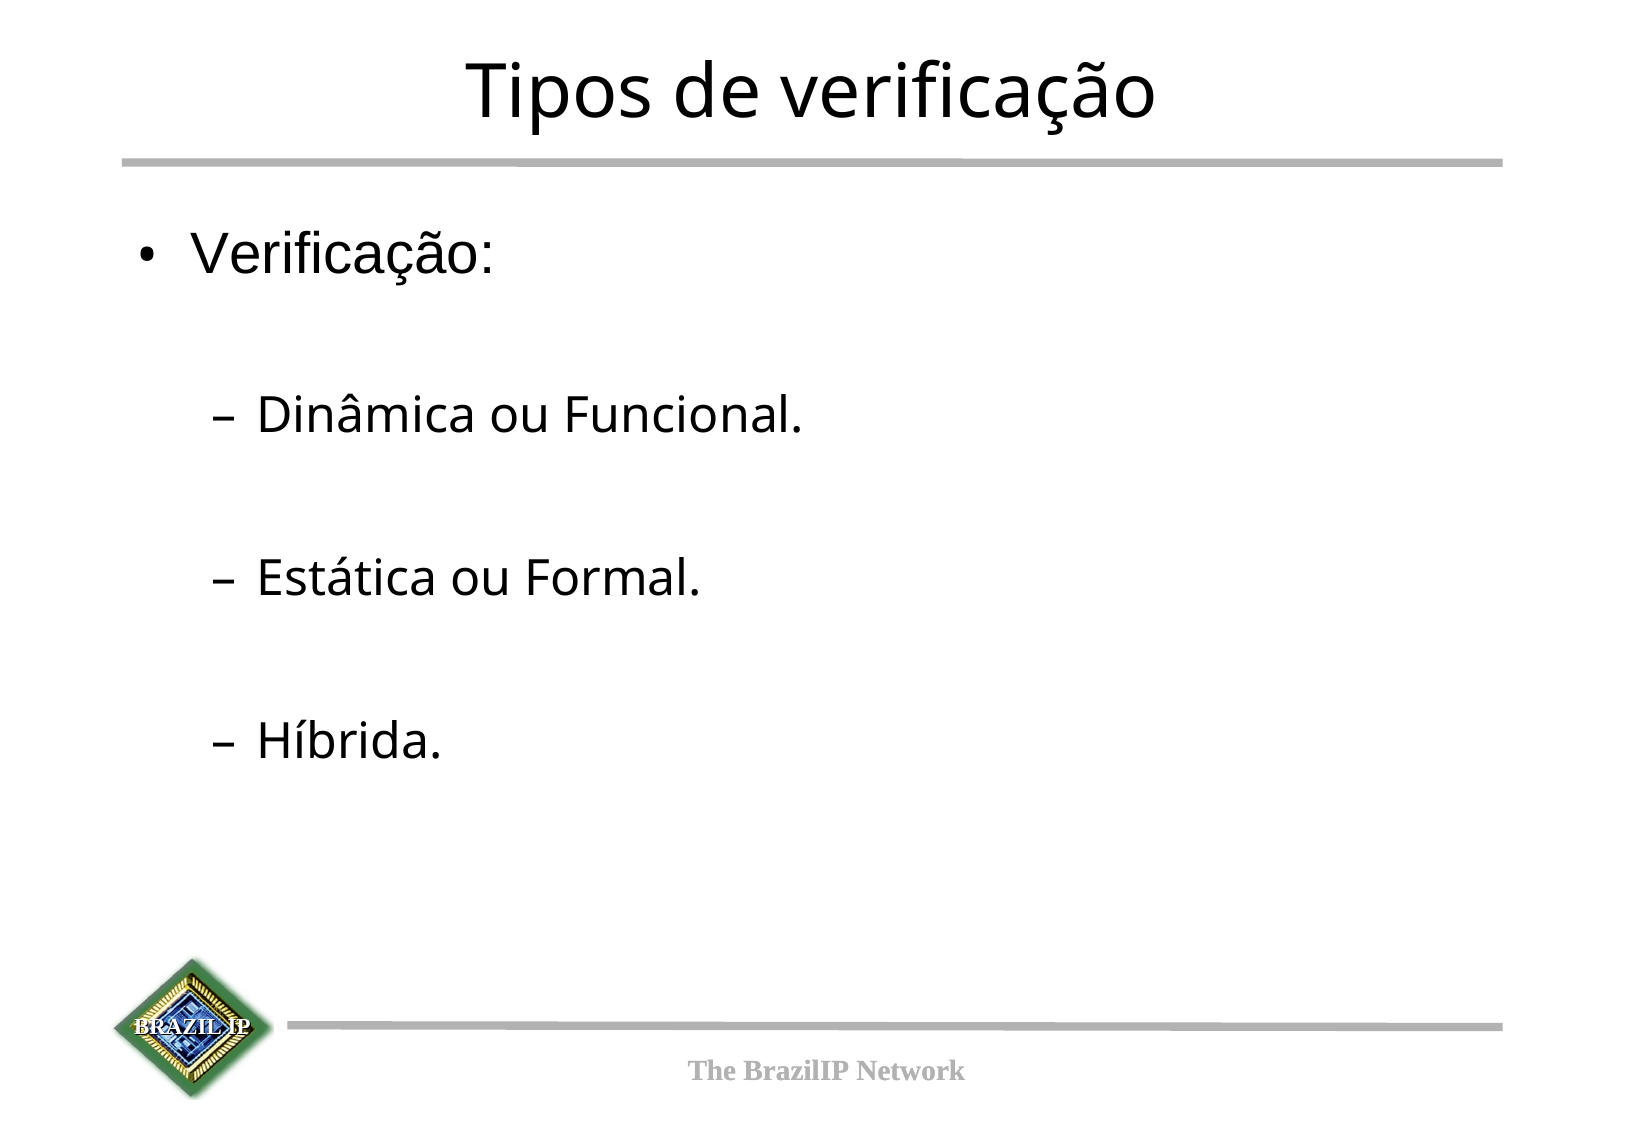

# Tipos de verificação
Verificação:
Dinâmica ou Funcional.
Estática ou Formal.
Híbrida.